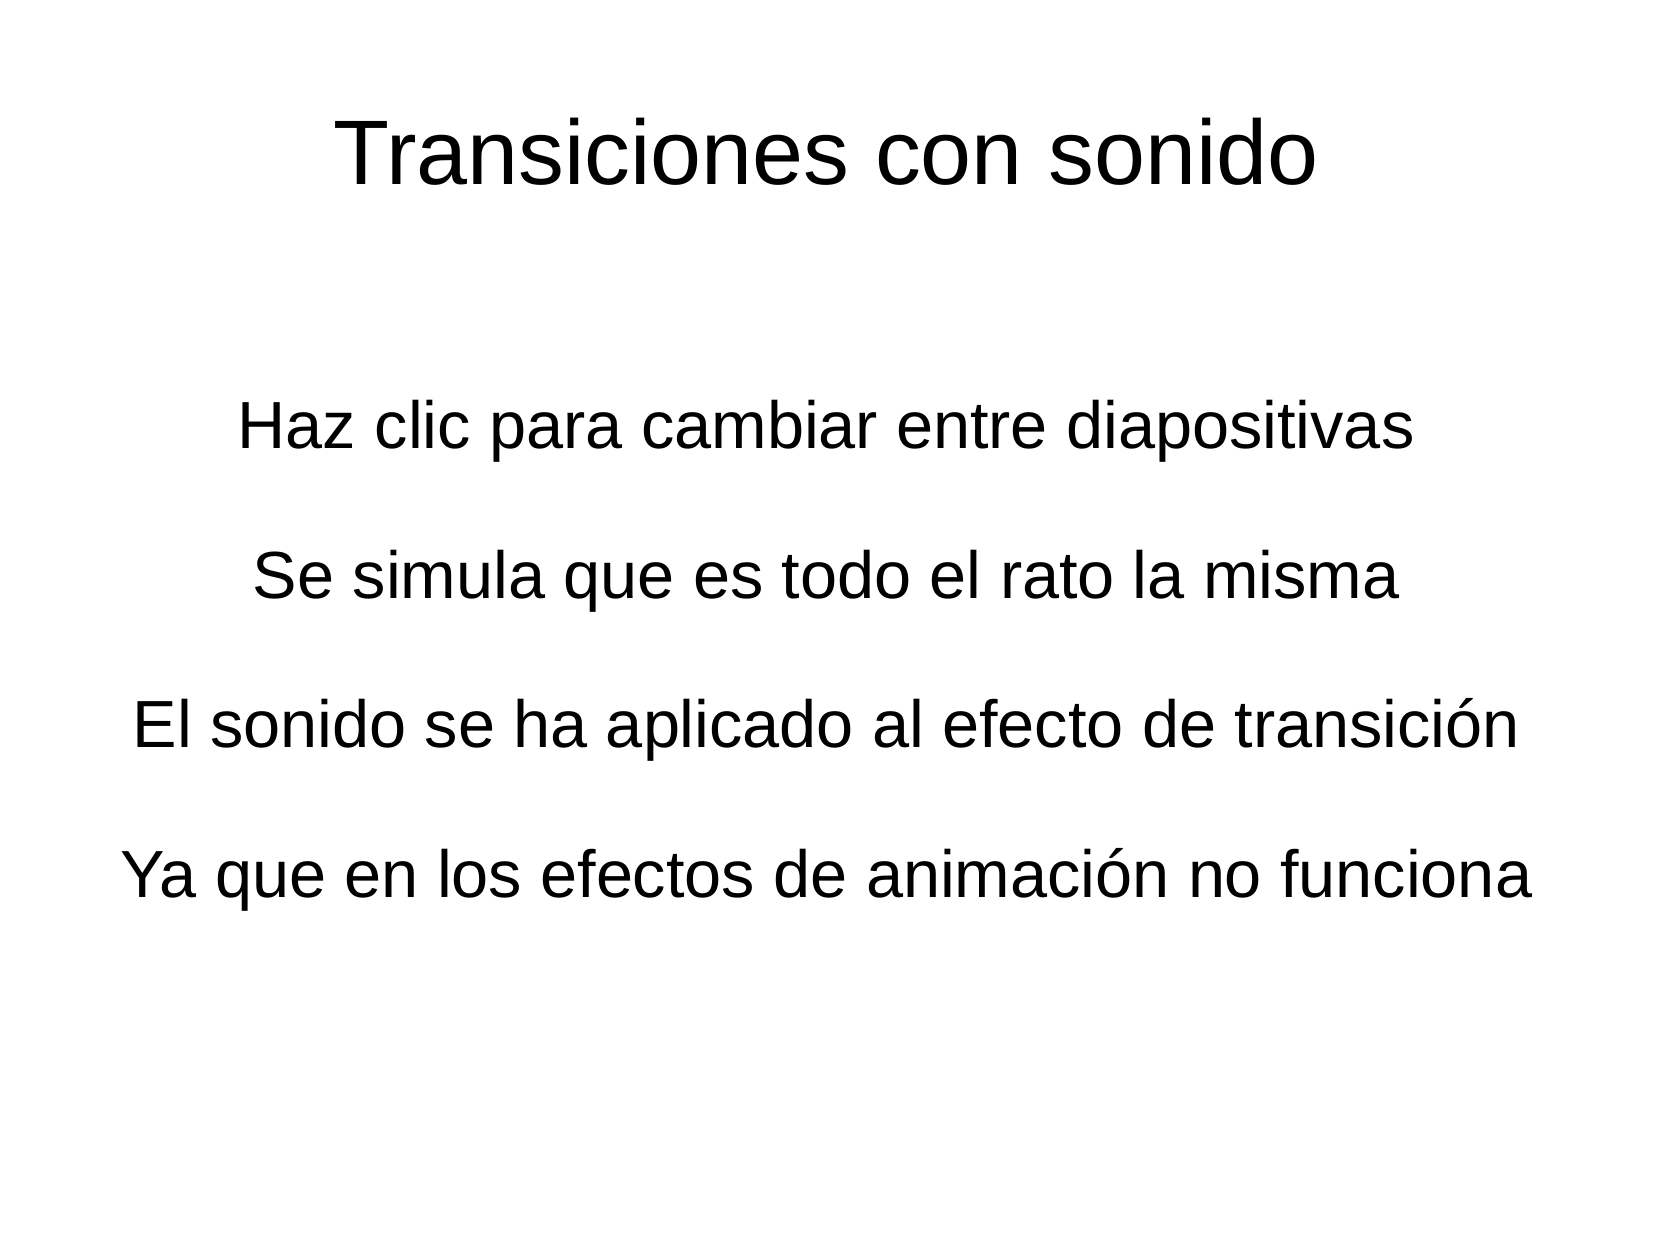

# Transiciones con sonido
Haz clic para cambiar entre diapositivas
Se simula que es todo el rato la misma
El sonido se ha aplicado al efecto de transición
Ya que en los efectos de animación no funciona